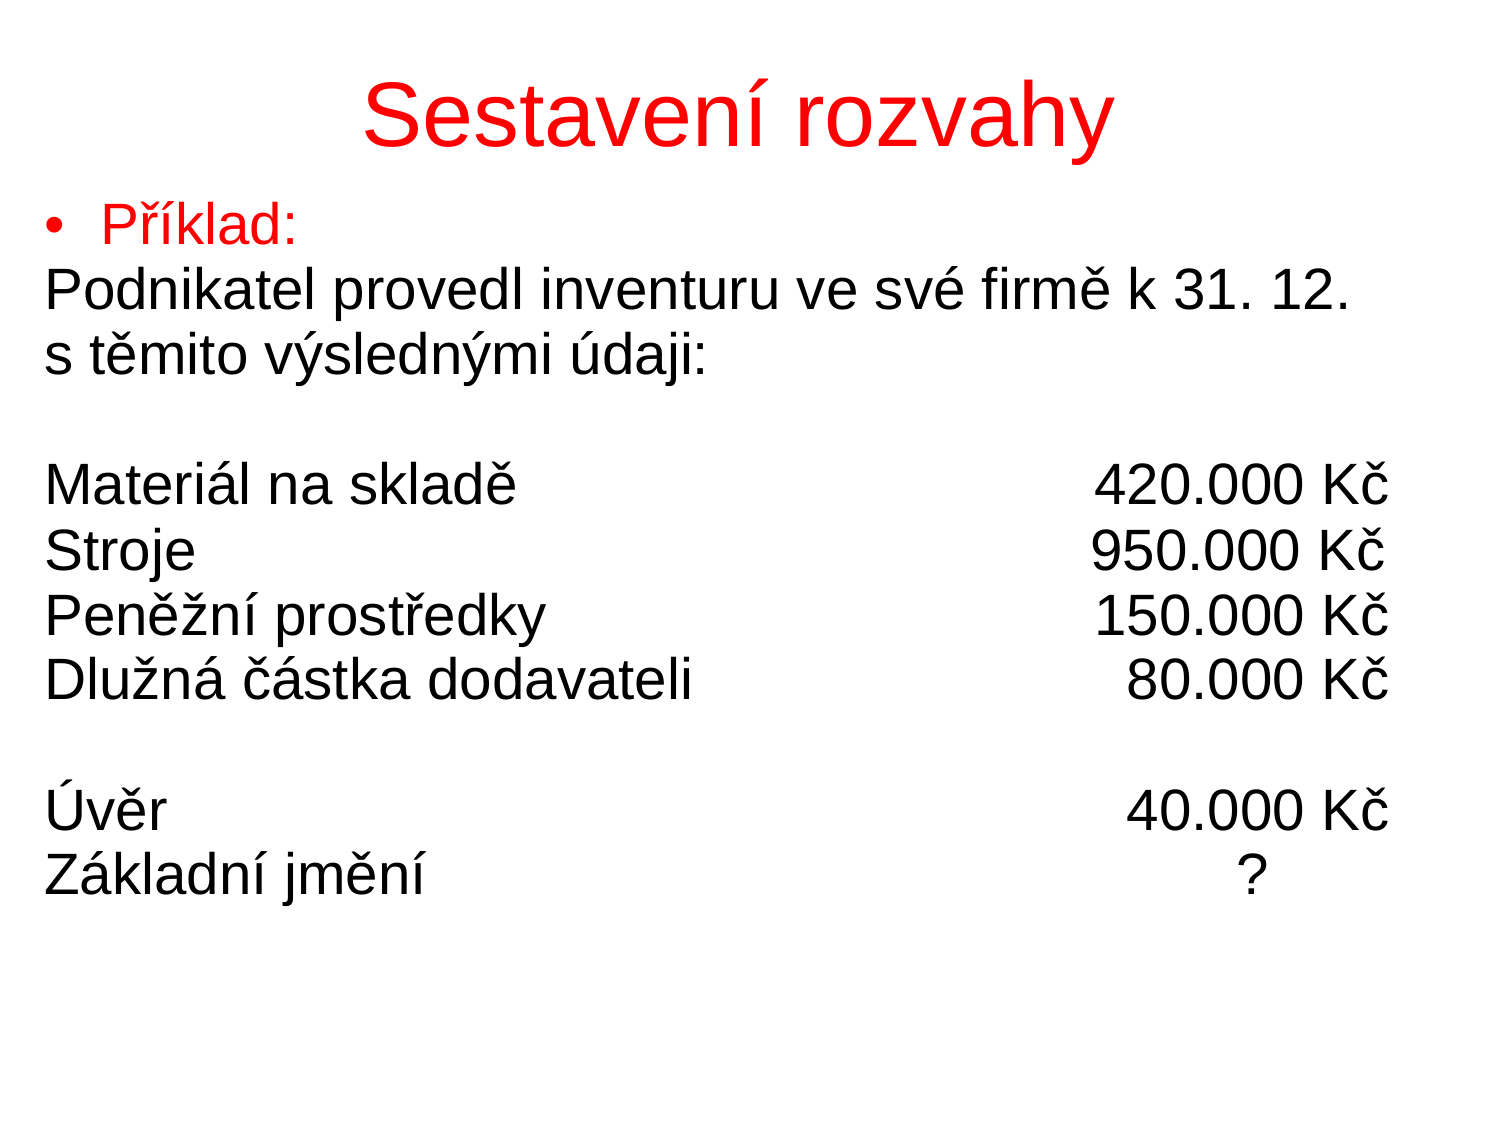

# Sestavení rozvahy
Příklad:
Podnikatel provedl inventuru ve své firmě k 31. 12.
s těmito výslednými údaji:
Materiál na skladě 		 	420.000 Kč
Stroje 					 950.000 Kč
Peněžní prostředky 		 		150.000 Kč
Dlužná částka dodavateli 			 80.000 Kč
Úvěr 							 40.000 Kč
Základní jmění 				 ?